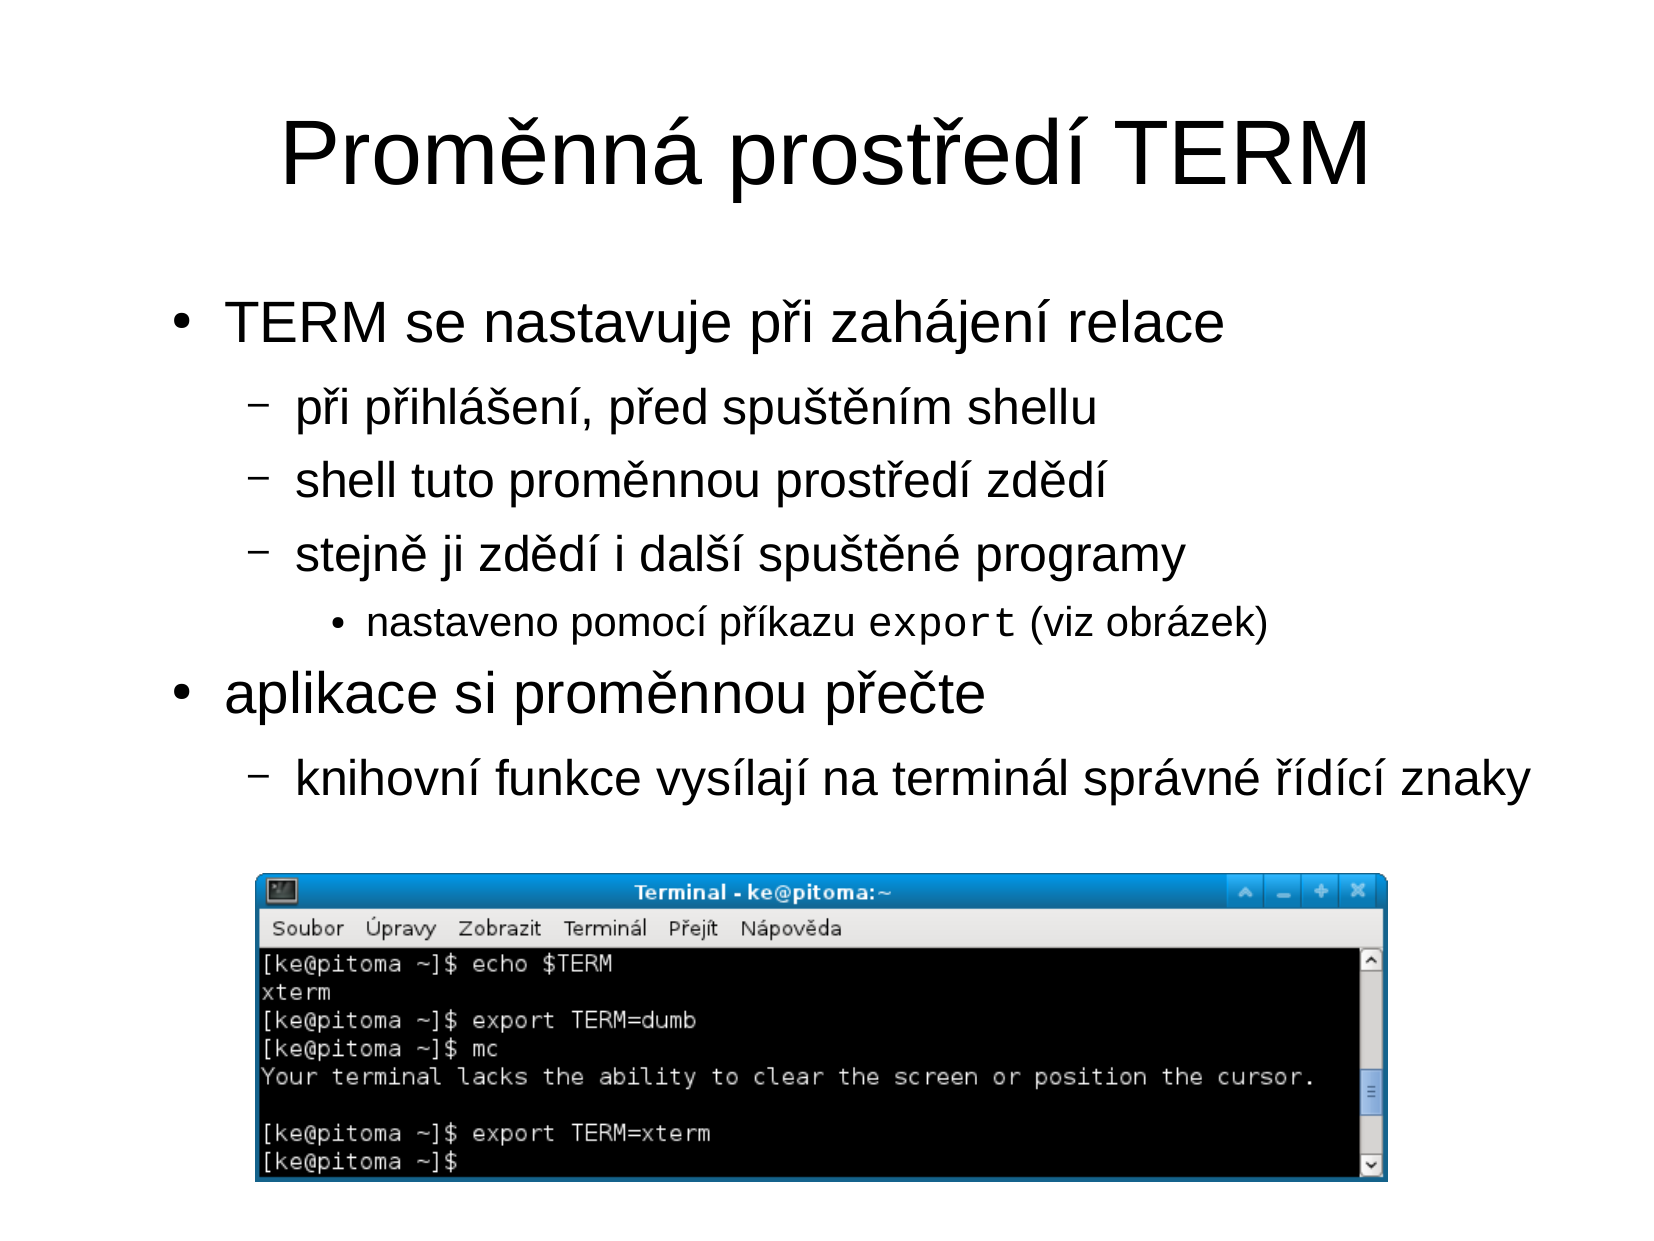

# Proměnná prostředí TERM
TERM se nastavuje při zahájení relace
při přihlášení, před spuštěním shellu
shell tuto proměnnou prostředí zdědí
stejně ji zdědí i další spuštěné programy
nastaveno pomocí příkazu export (viz obrázek)
aplikace si proměnnou přečte
knihovní funkce vysílají na terminál správné řídící znaky